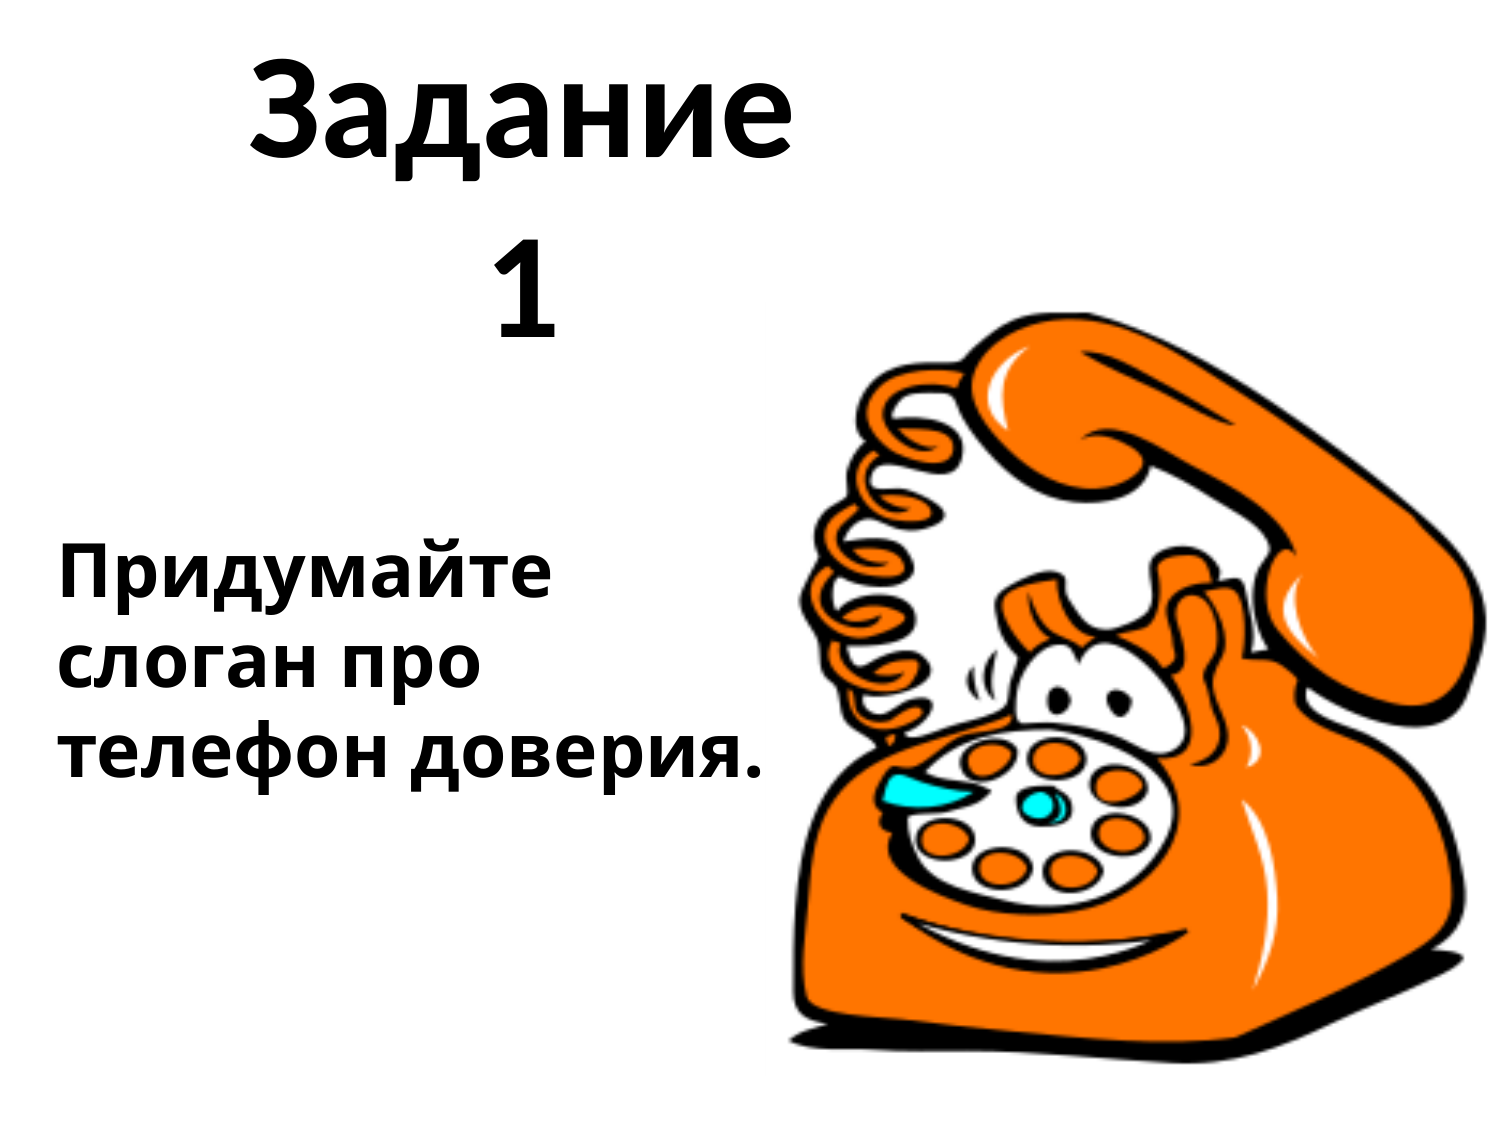

Задание
1
Придумайте слоган про телефон доверия.